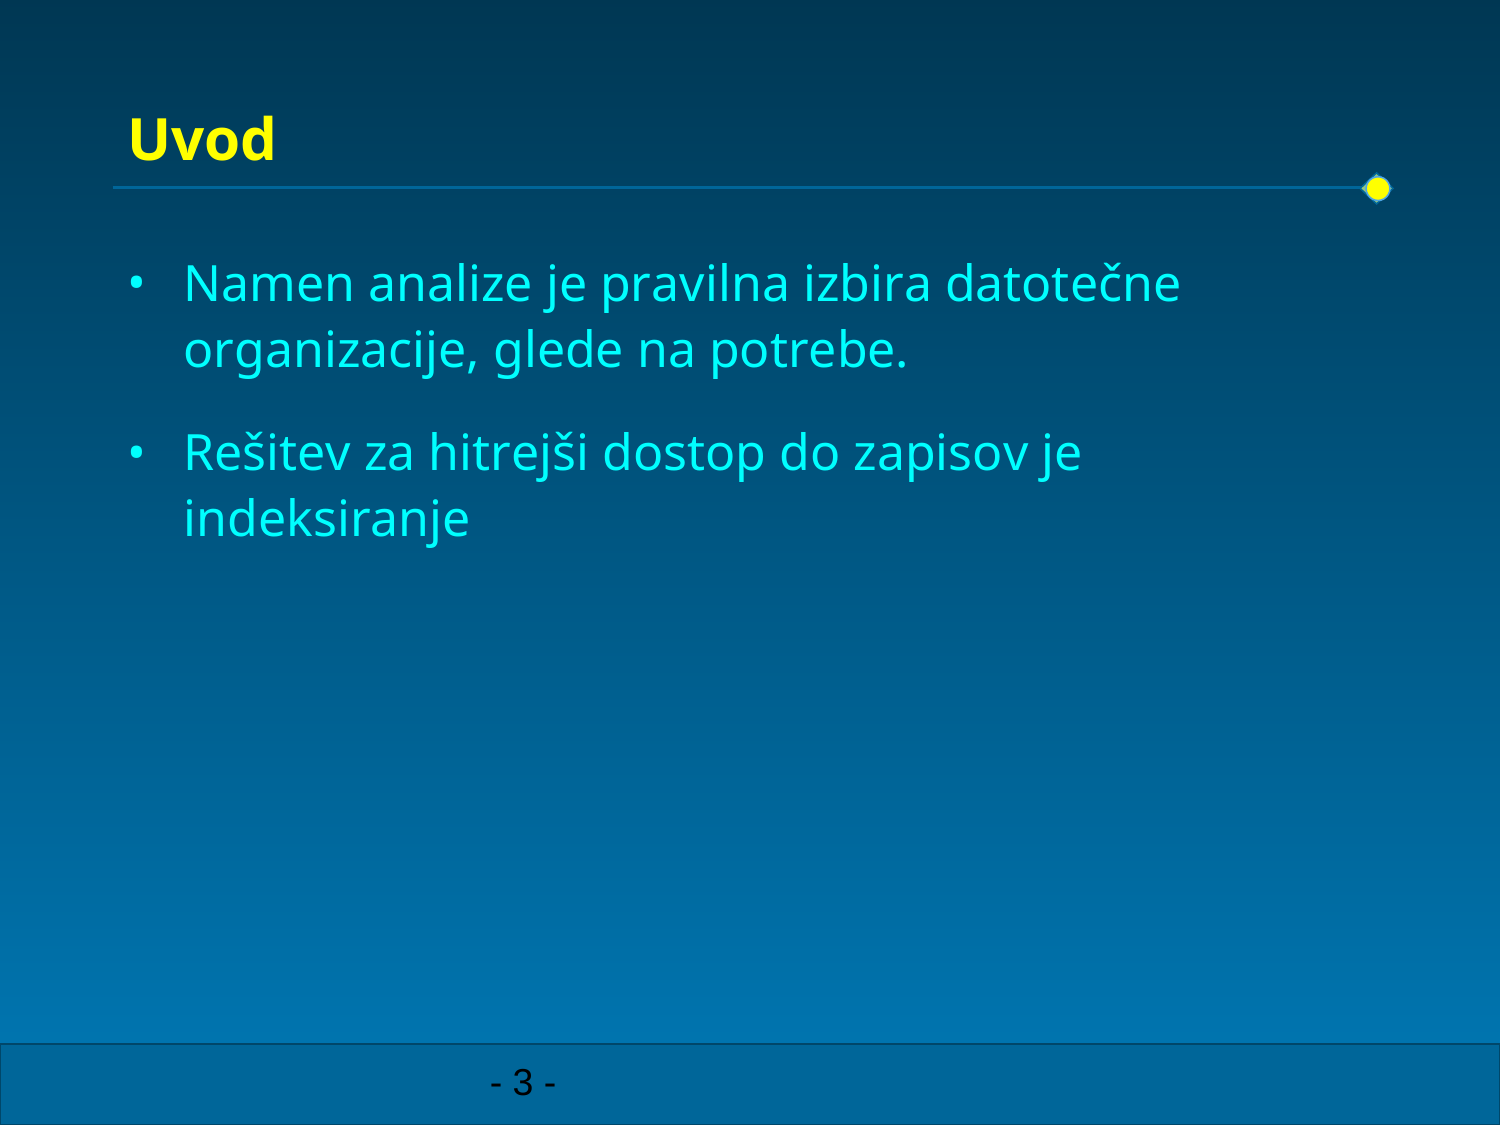

# Uvod
Namen analize je pravilna izbira datotečne organizacije, glede na potrebe.
Rešitev za hitrejši dostop do zapisov je indeksiranje